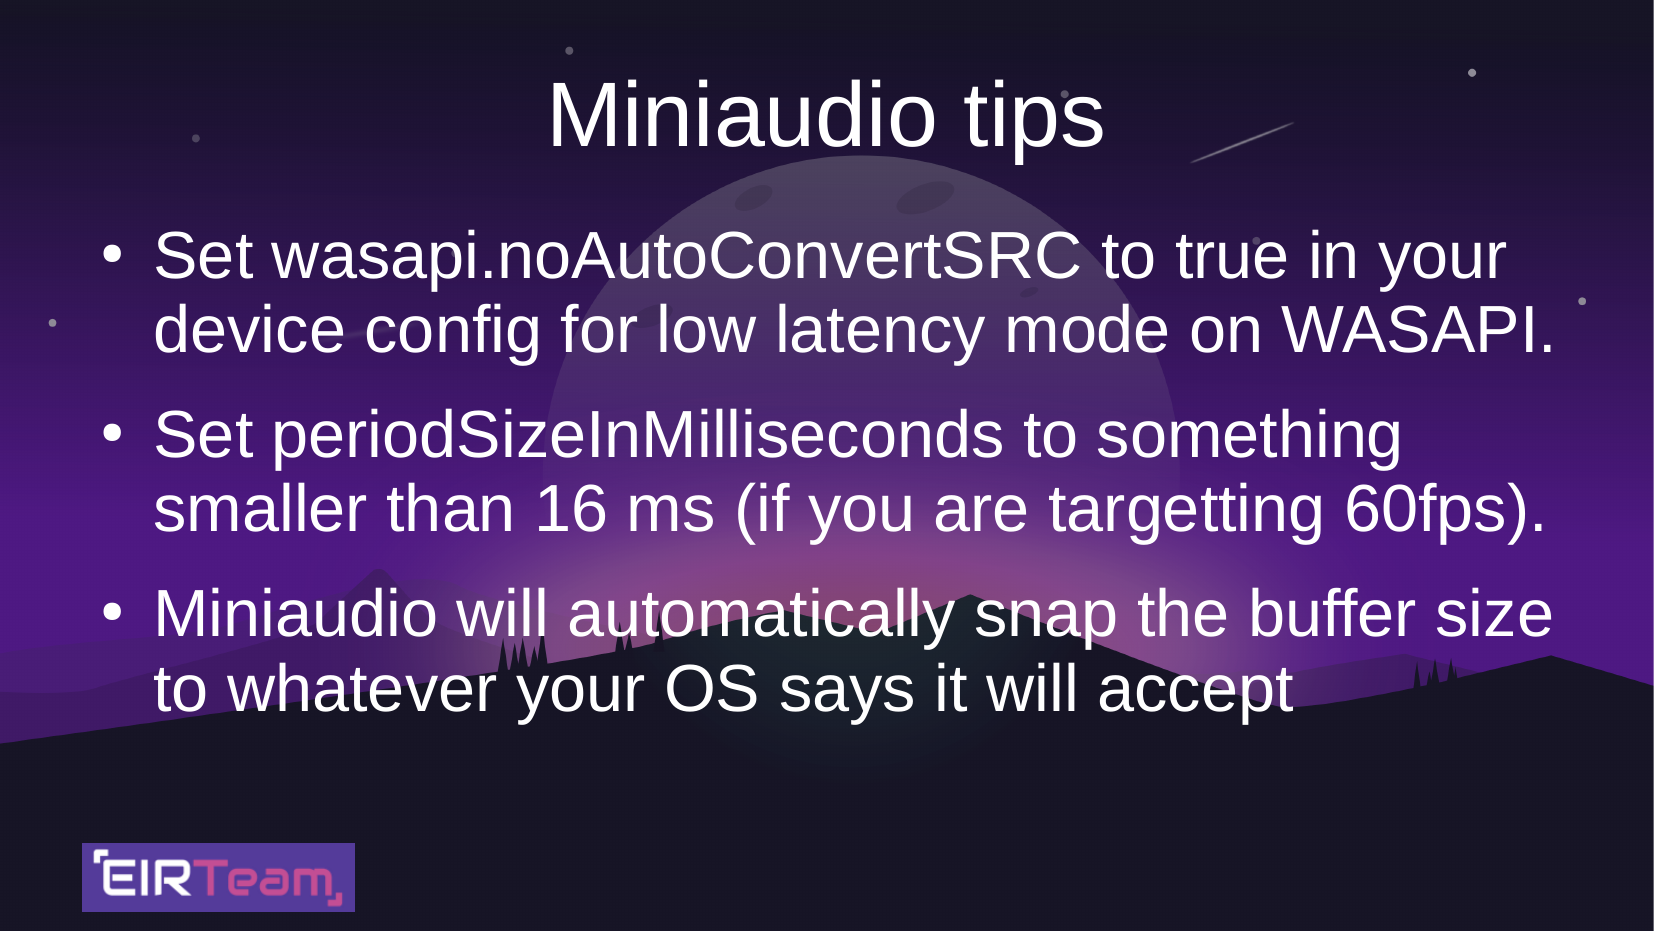

# Miniaudio tips
Set wasapi.noAutoConvertSRC to true in your device config for low latency mode on WASAPI.
Set periodSizeInMilliseconds to something smaller than 16 ms (if you are targetting 60fps).
Miniaudio will automatically snap the buffer size to whatever your OS says it will accept